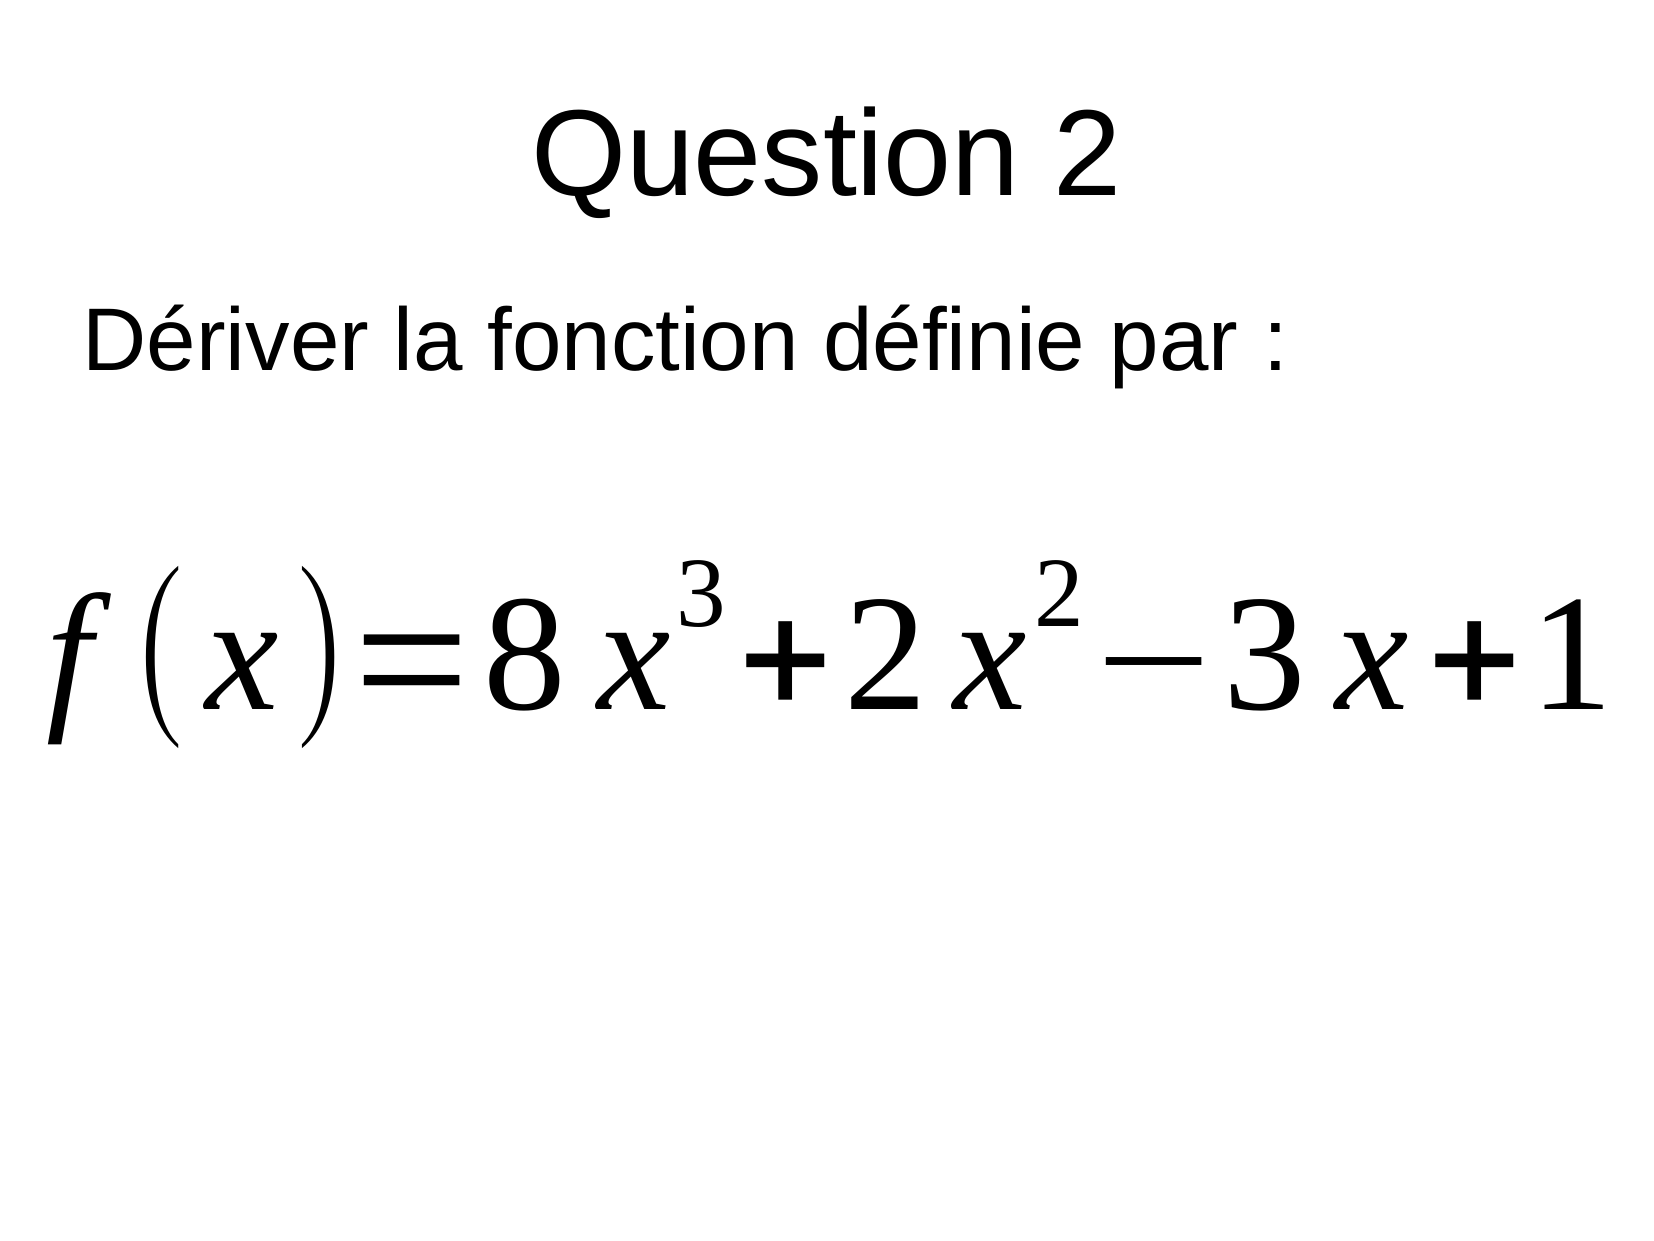

# Question 2
Dériver la fonction définie par :